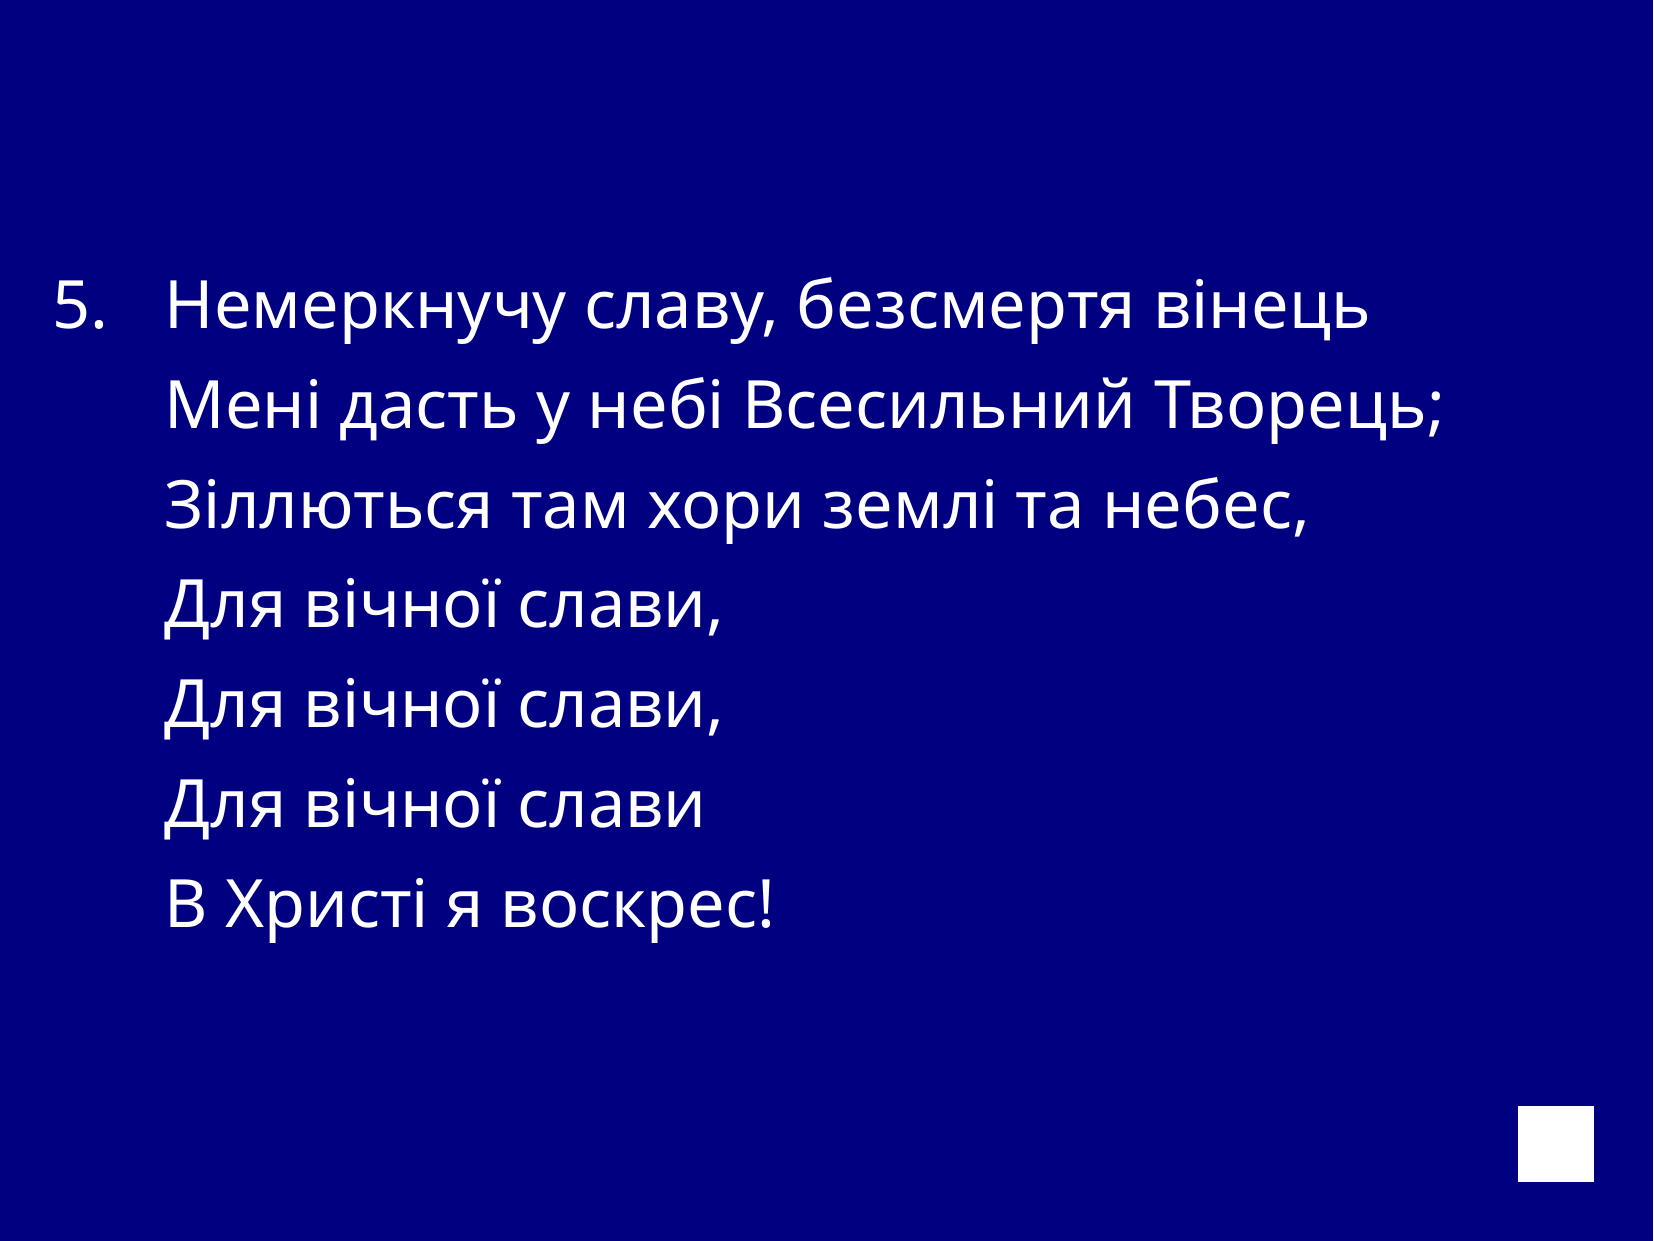

5.	Немеркнучу славу, безсмертя вінець
	Мені дасть у небі Всесильний Творець;
	Зіллються там хори землі та небес,
	Для вічної слави,
	Для вічної слави,
	Для вічної слави
	В Христі я воскрес!